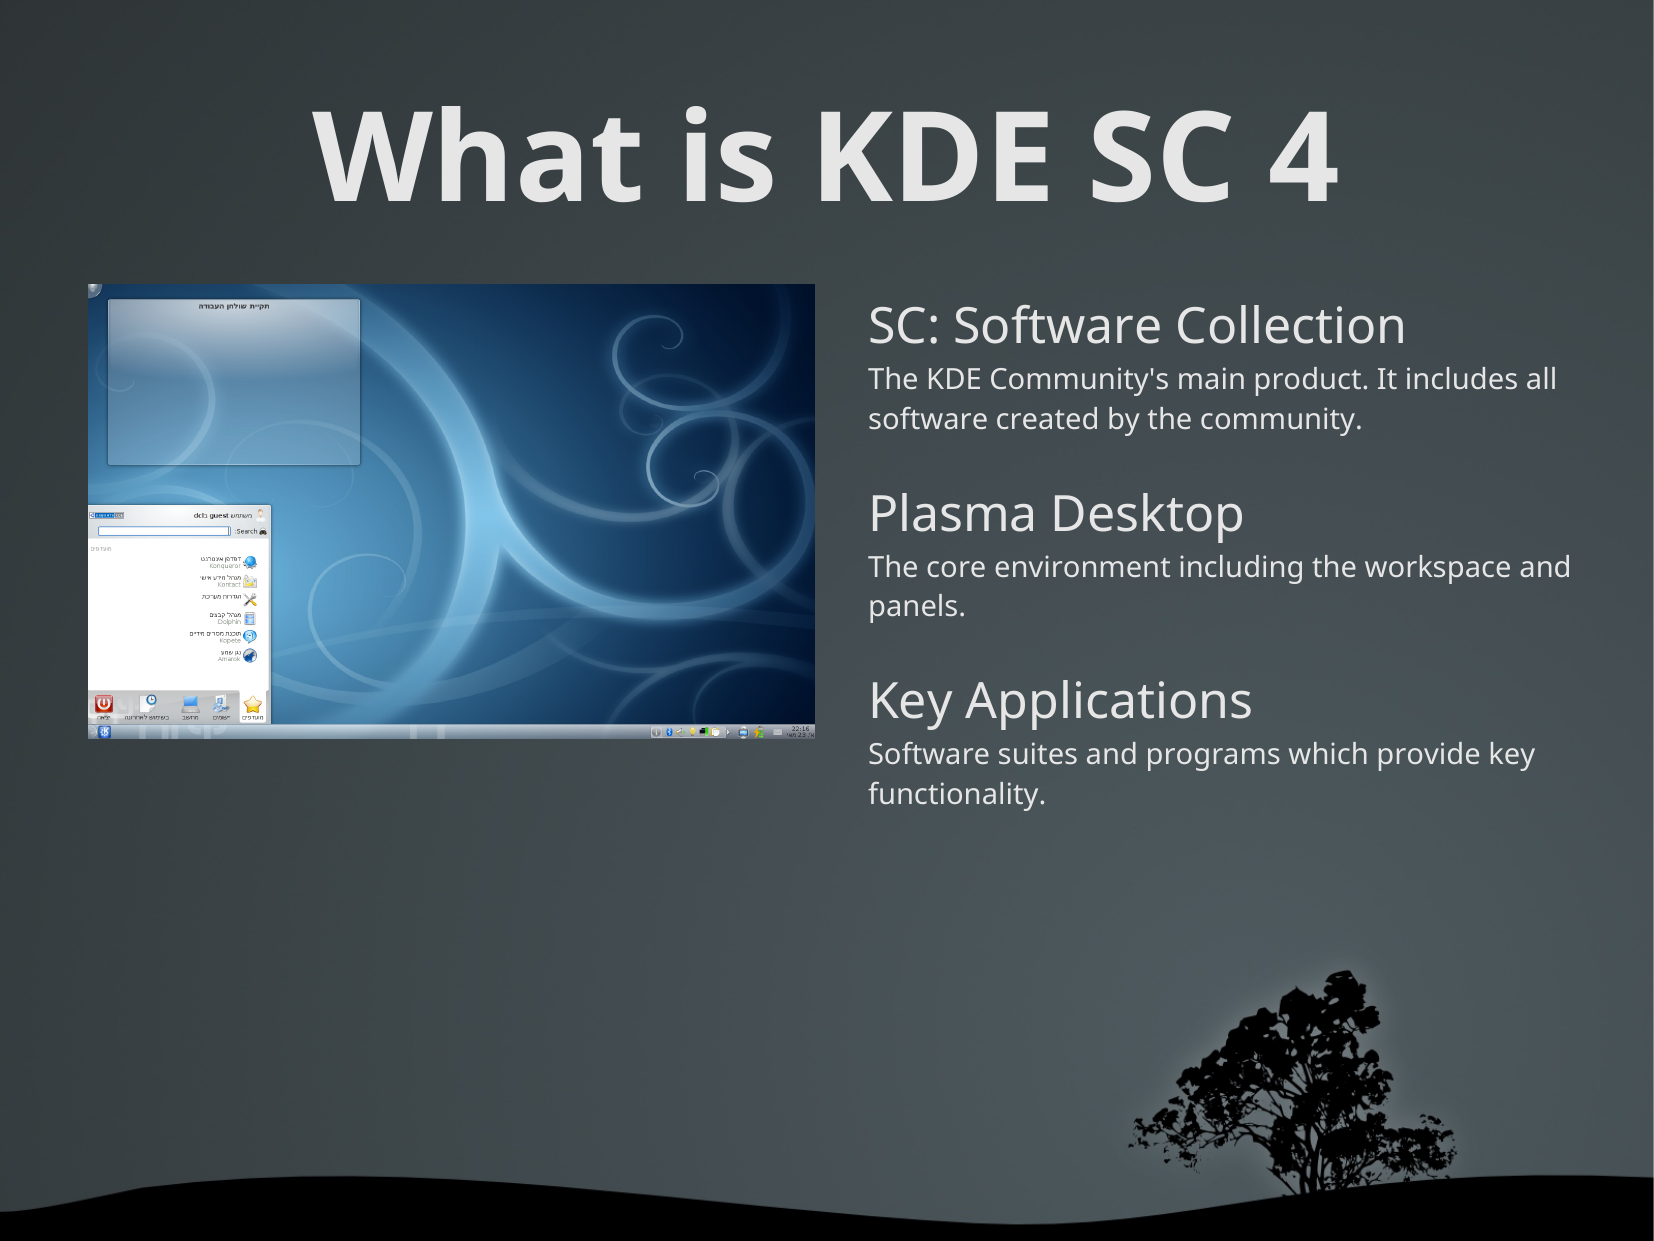

# What is KDE SC 4
SC: Software Collection
The KDE Community's main product. It includes all software created by the community.
Plasma Desktop
The core environment including the workspace and panels.
Key Applications
Software suites and programs which provide key functionality.